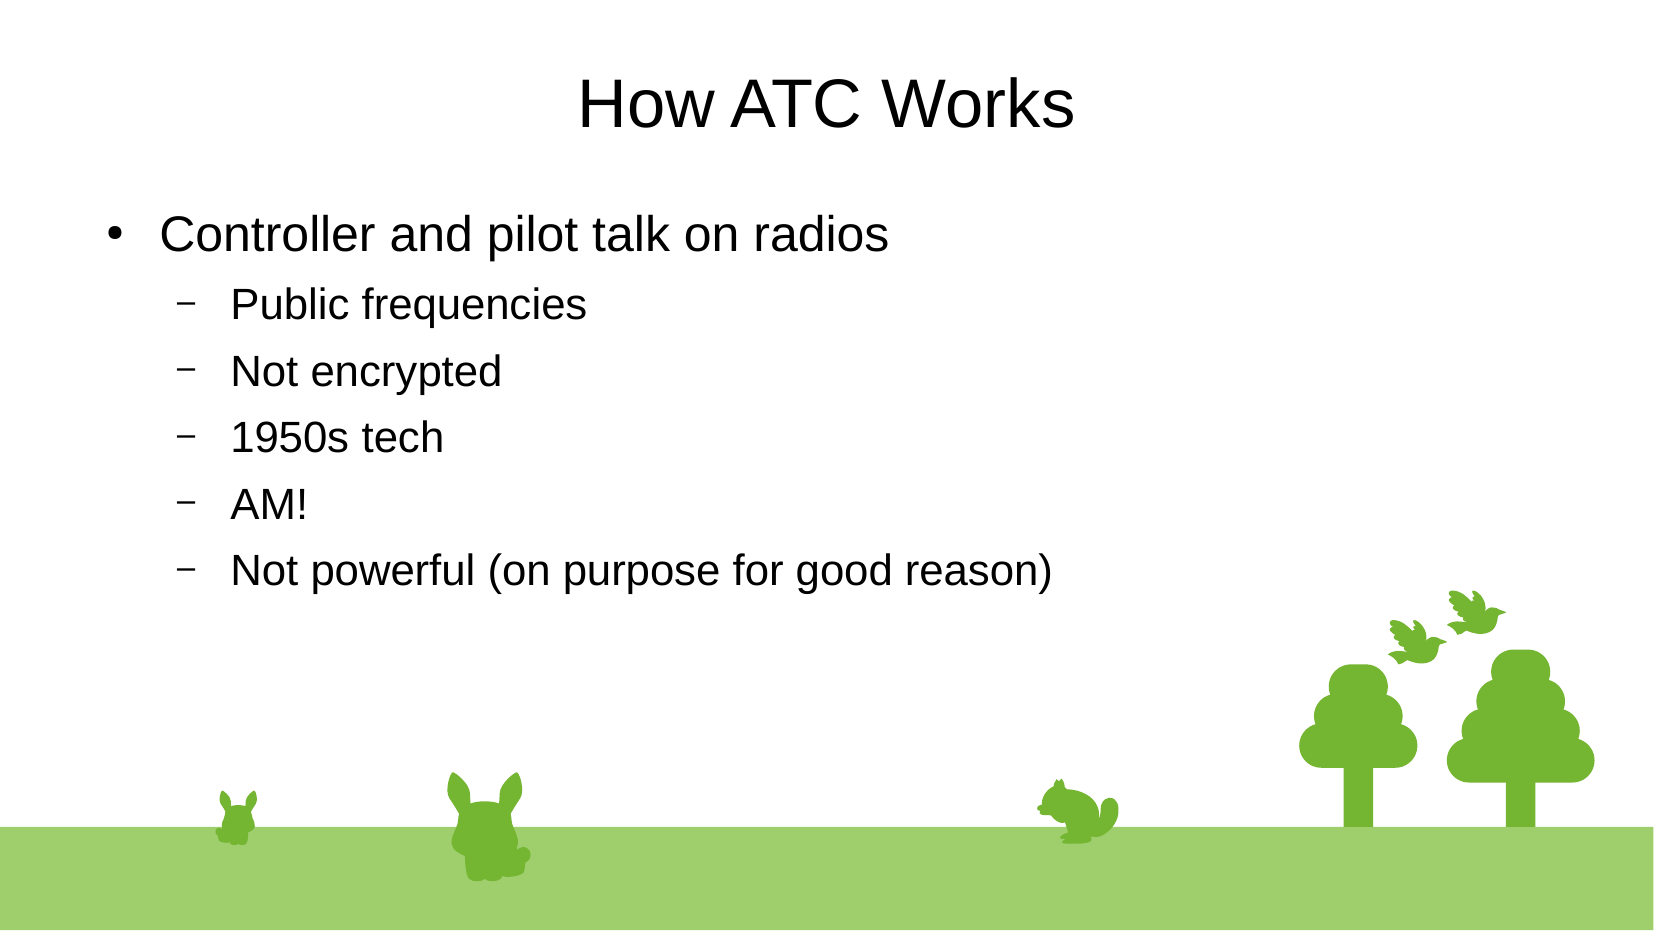

# How ATC Works
Controller and pilot talk on radios
Public frequencies
Not encrypted
1950s tech
AM!
Not powerful (on purpose for good reason)